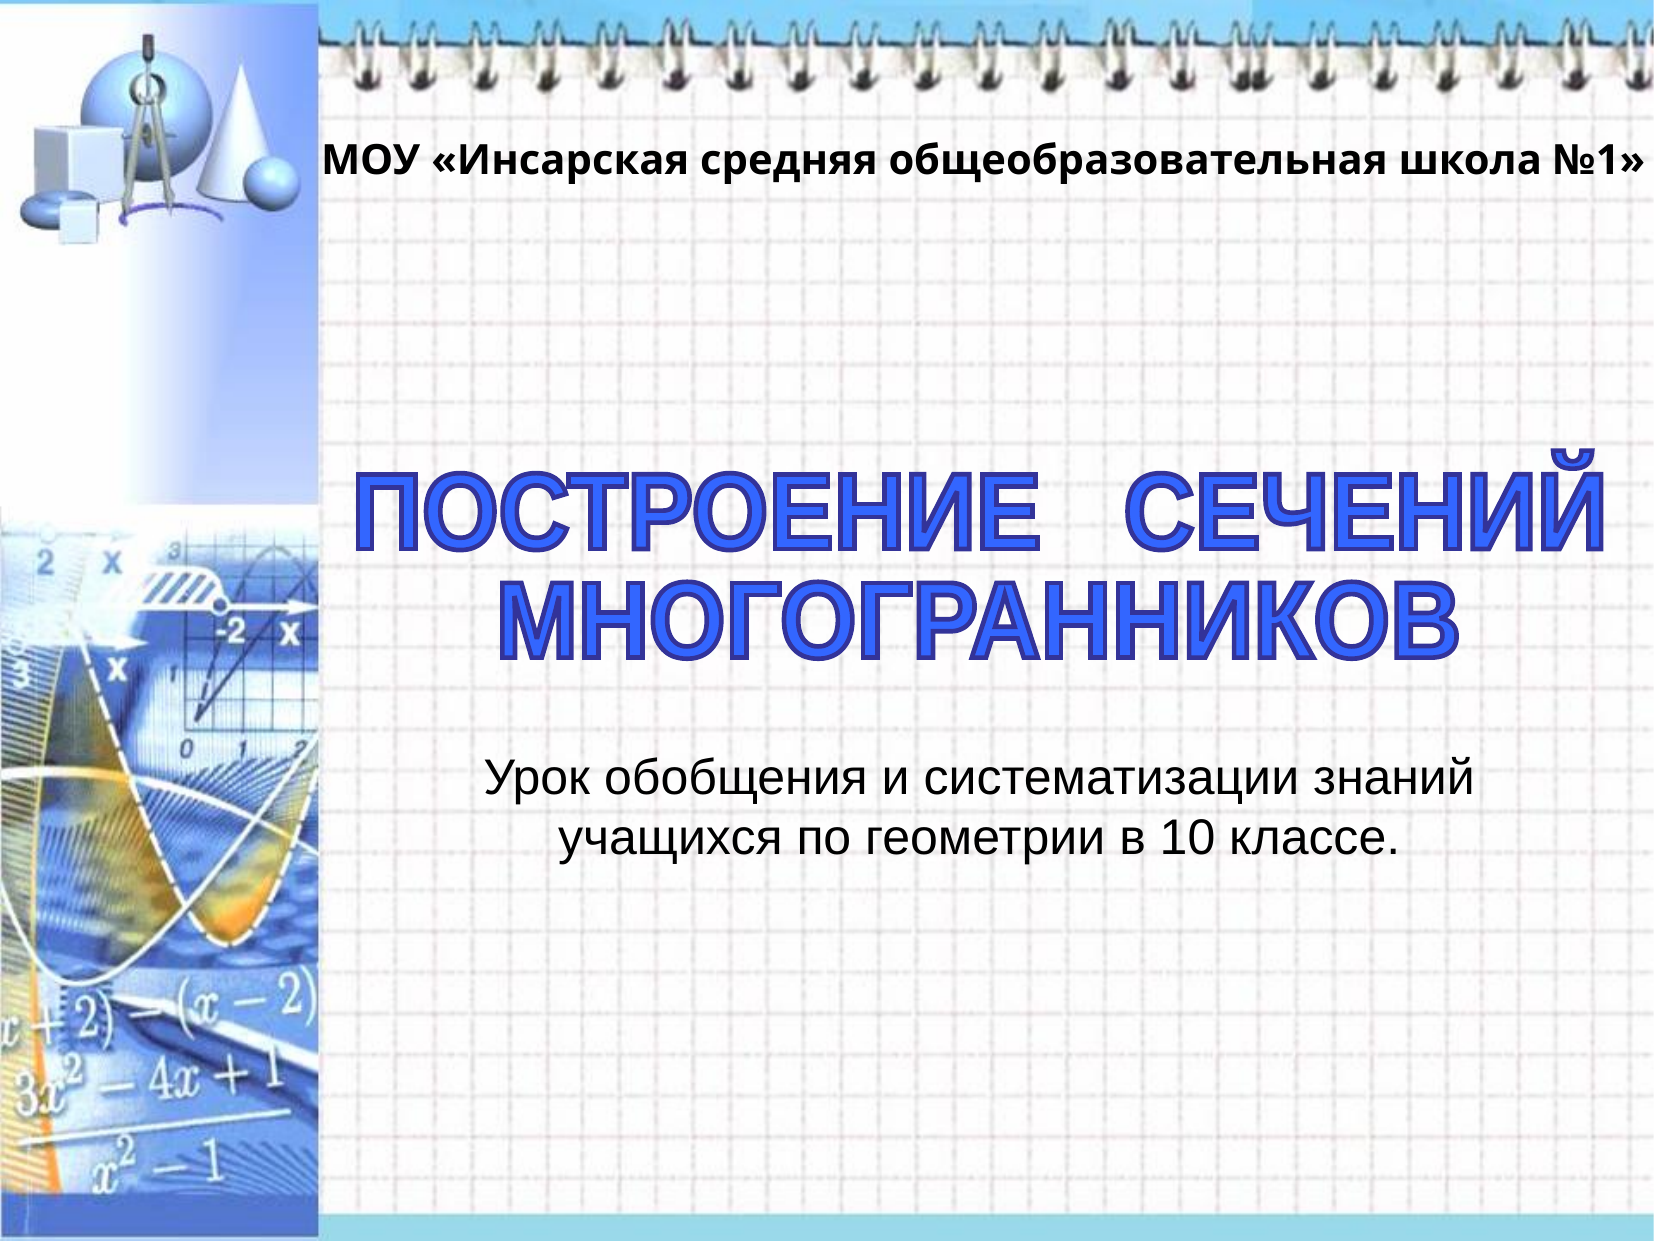

МОУ «Инсарская средняя общеобразовательная школа №1»
ПОСТРОЕНИЕ СЕЧЕНИЙ
МНОГОГРАННИКОВ
Урок обобщения и систематизации знаний учащихся по геометрии в 10 классе.